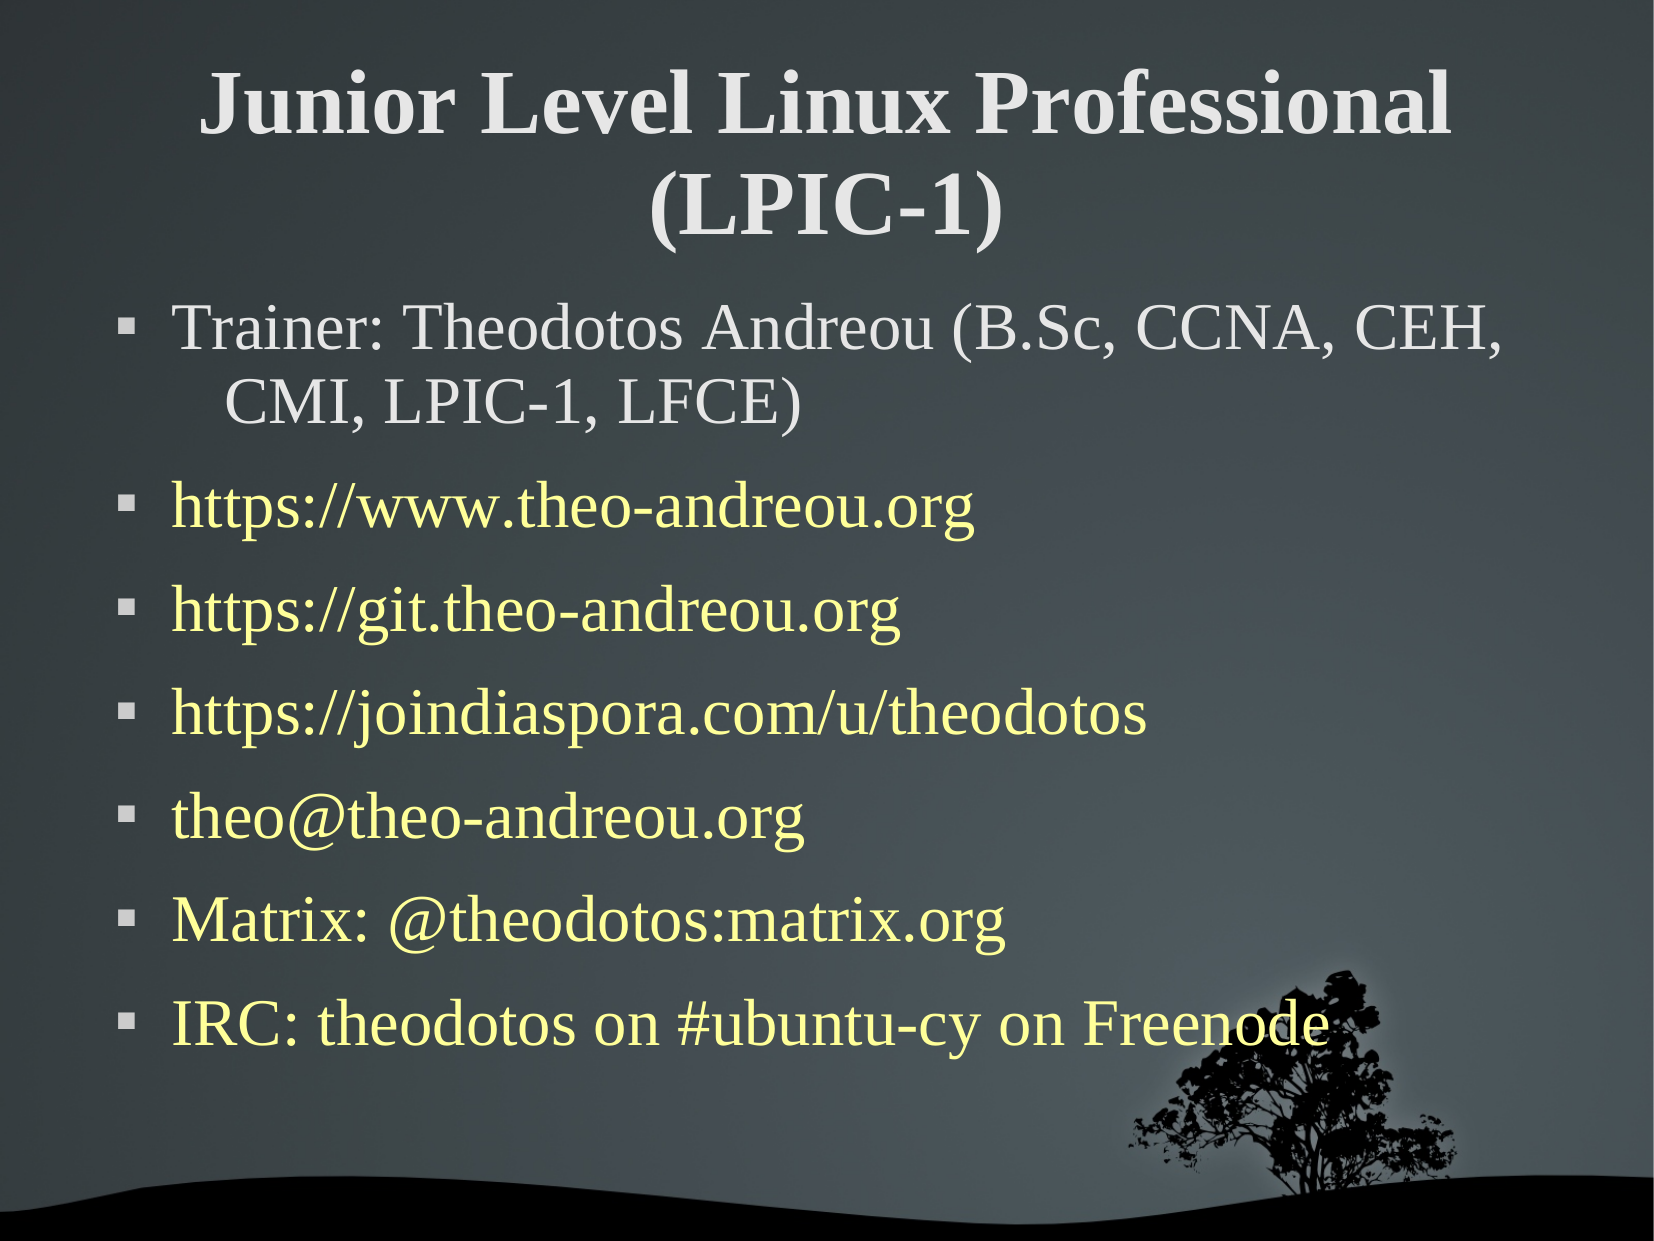

# Junior Level Linux Professional (LPIC-1)
Trainer: Theodotos Andreou (B.Sc, CCNA, CEH, CMI, LPIC-1, LFCE)
https://www.theo-andreou.org
https://git.theo-andreou.org
https://joindiaspora.com/u/theodotos
theo@theo-andreou.org
Matrix: @theodotos:matrix.org
IRC: theodotos on #ubuntu-cy on Freenode